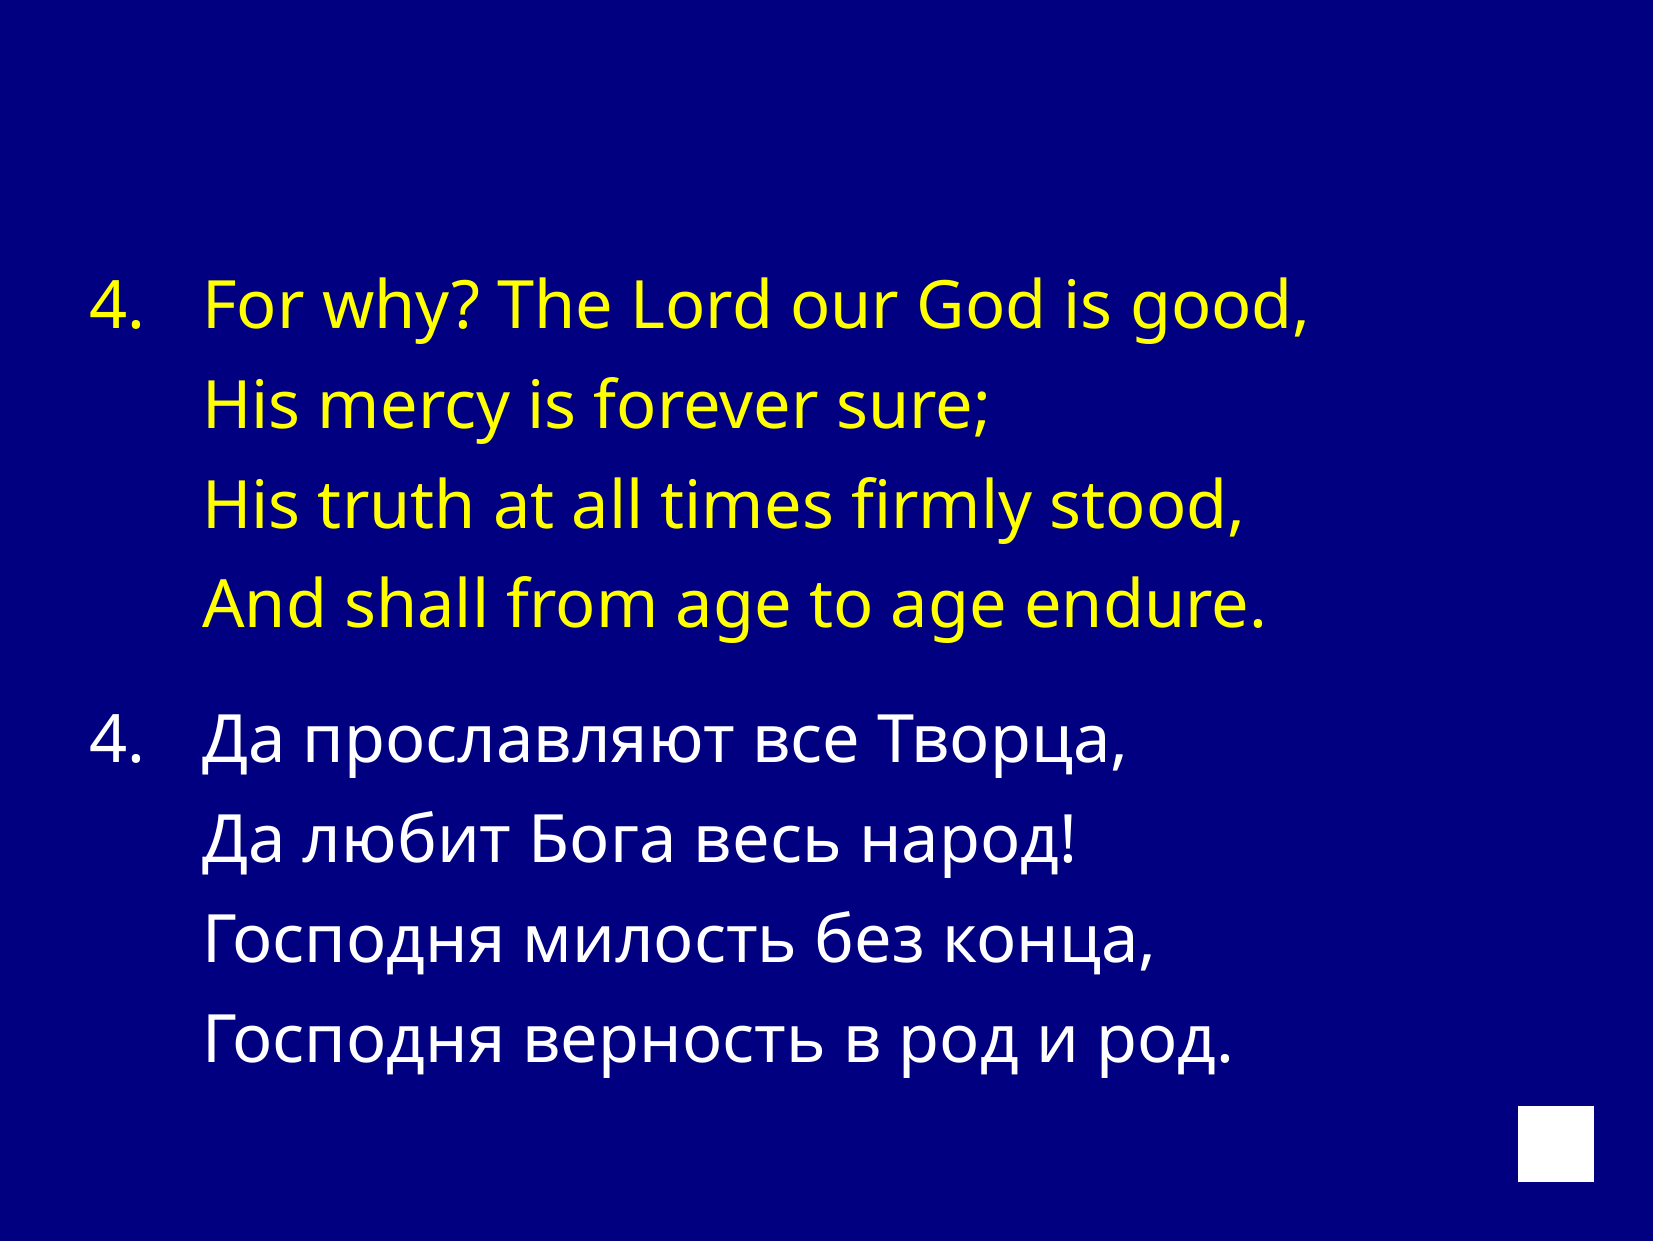

4.	For why? The Lord our God is good,
	His mercy is forever sure;
	His truth at all times firmly stood,
	And shall from age to age endure.
4.	Да прославляют все Творца,
	Да любит Бога весь народ!
	Господня милость без конца,
	Господня верность в род и род.